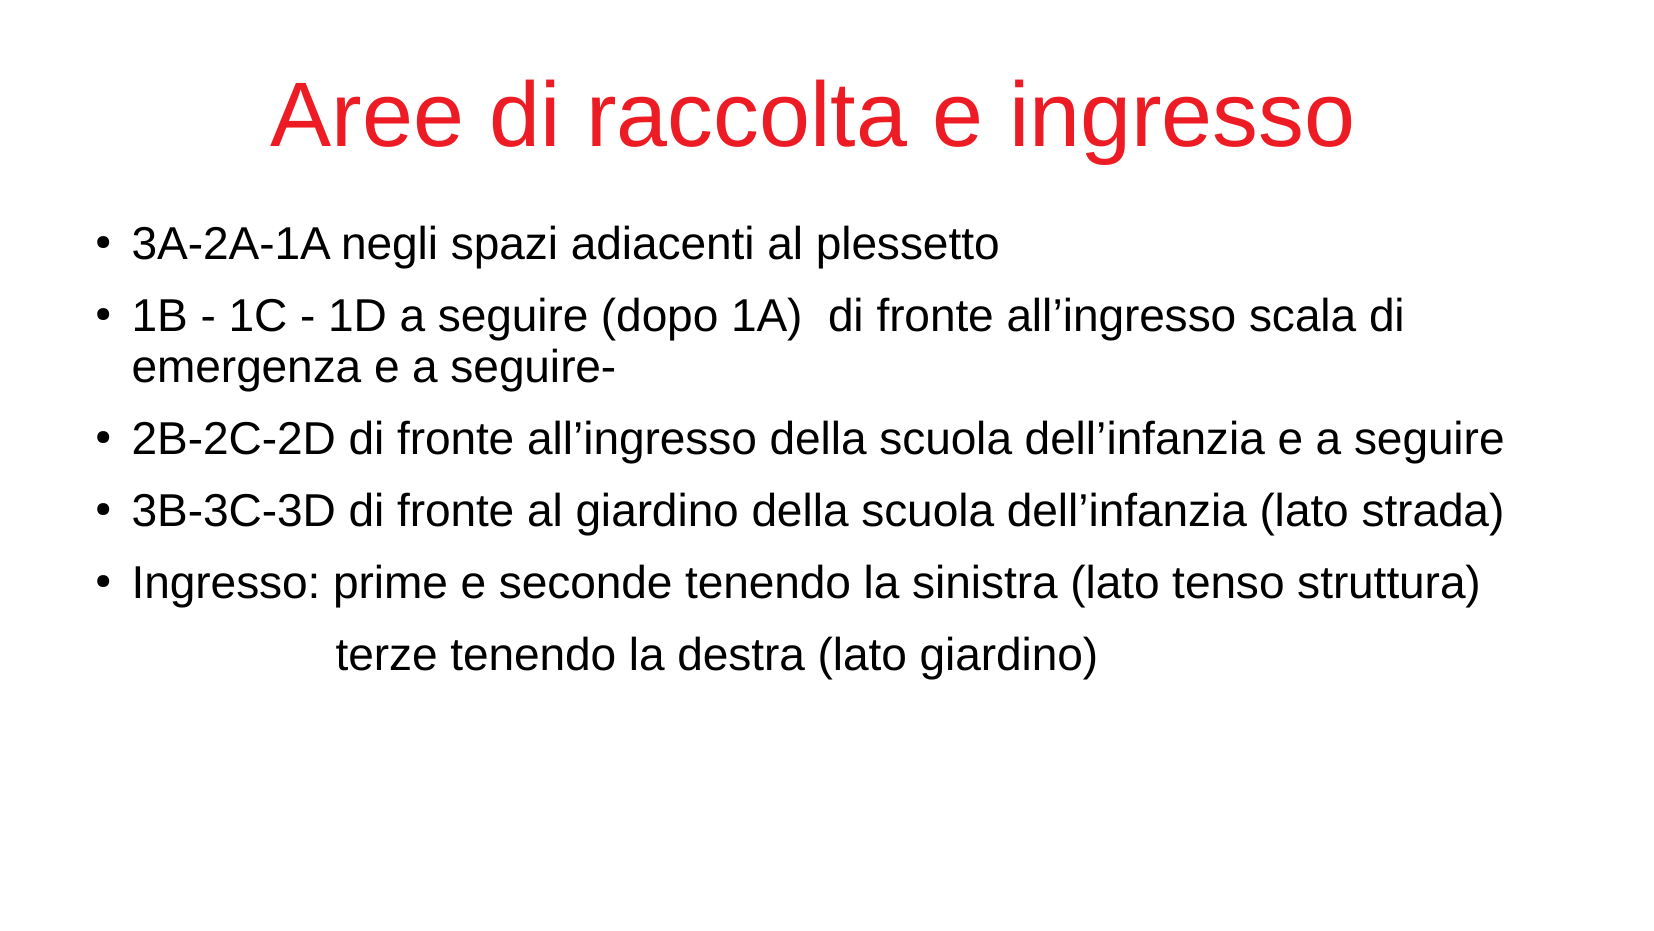

# Aree di raccolta e ingresso
3A-2A-1A negli spazi adiacenti al plessetto
1B - 1C - 1D a seguire (dopo 1A) di fronte all’ingresso scala di emergenza e a seguire-
2B-2C-2D di fronte all’ingresso della scuola dell’infanzia e a seguire
3B-3C-3D di fronte al giardino della scuola dell’infanzia (lato strada)
Ingresso: prime e seconde tenendo la sinistra (lato tenso struttura)
 terze tenendo la destra (lato giardino)